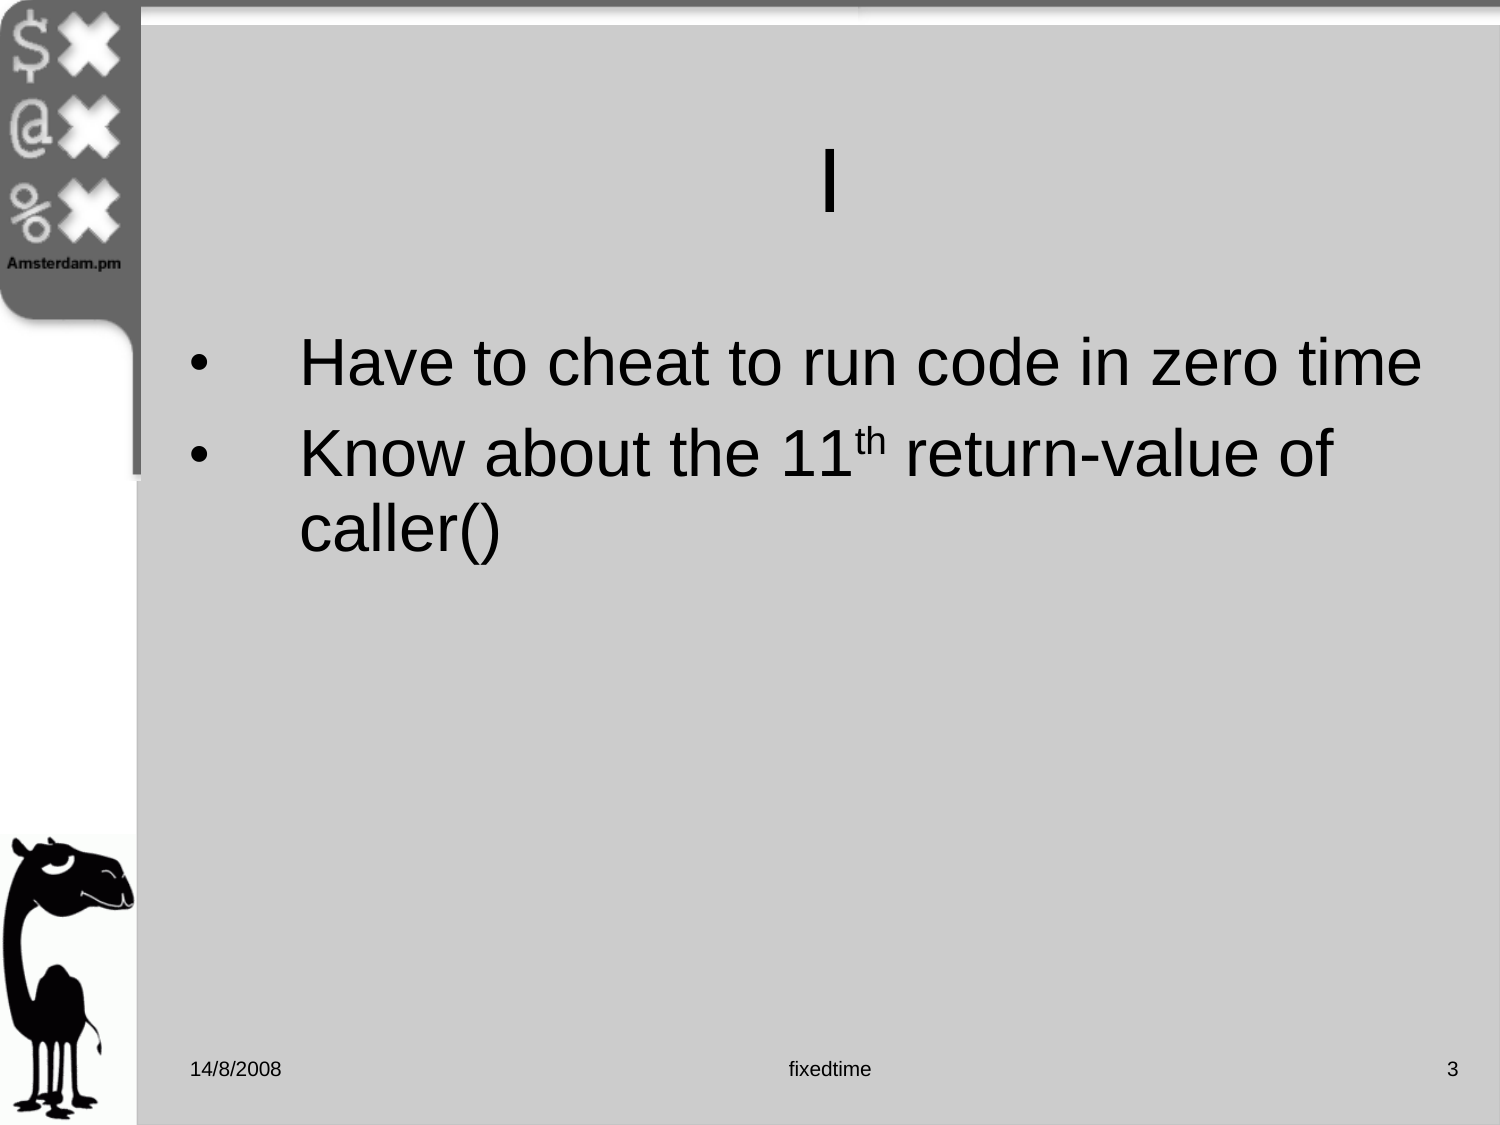

# I
Have to cheat to run code in zero time
Know about the 11th return-value of caller()
14/8/2008
fixedtime
3